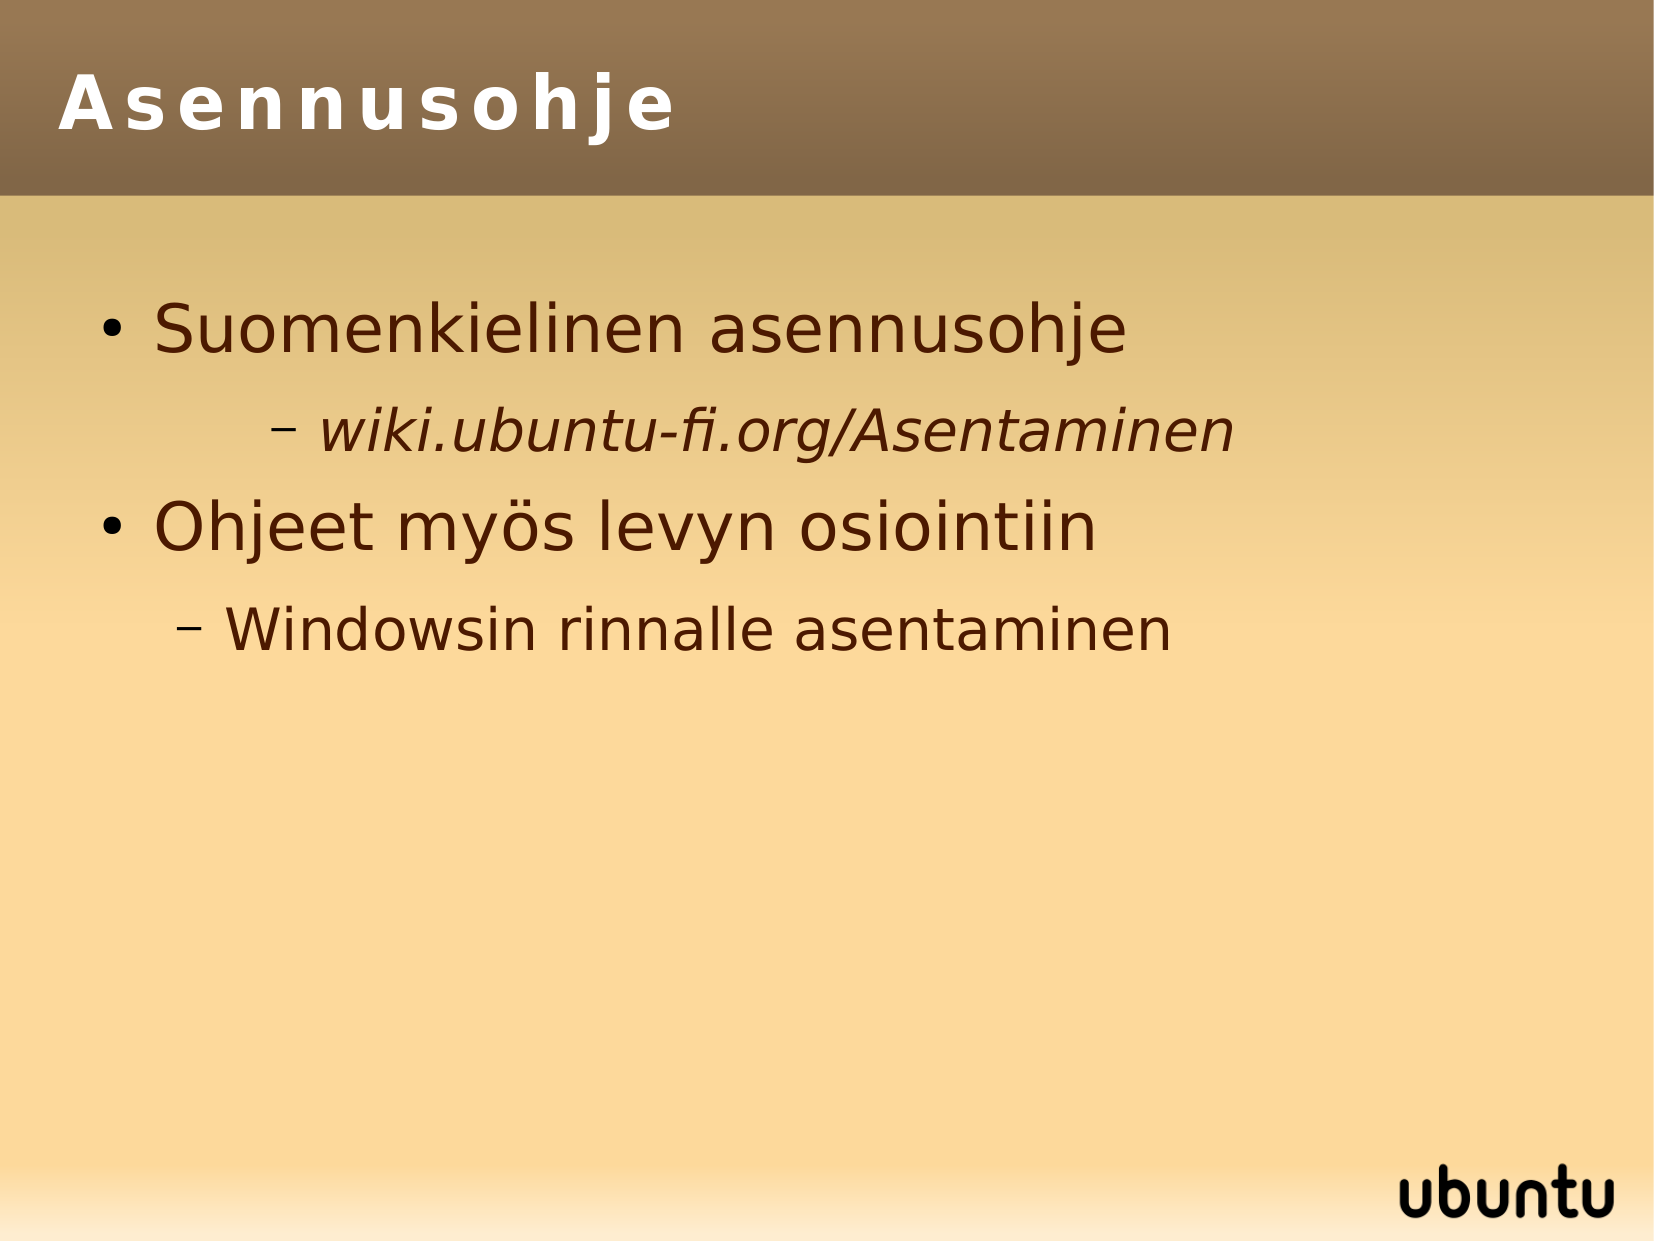

# Asennusohje
Suomenkielinen asennusohje
wiki.ubuntu-fi.org/Asentaminen
Ohjeet myös levyn osiointiin
Windowsin rinnalle asentaminen